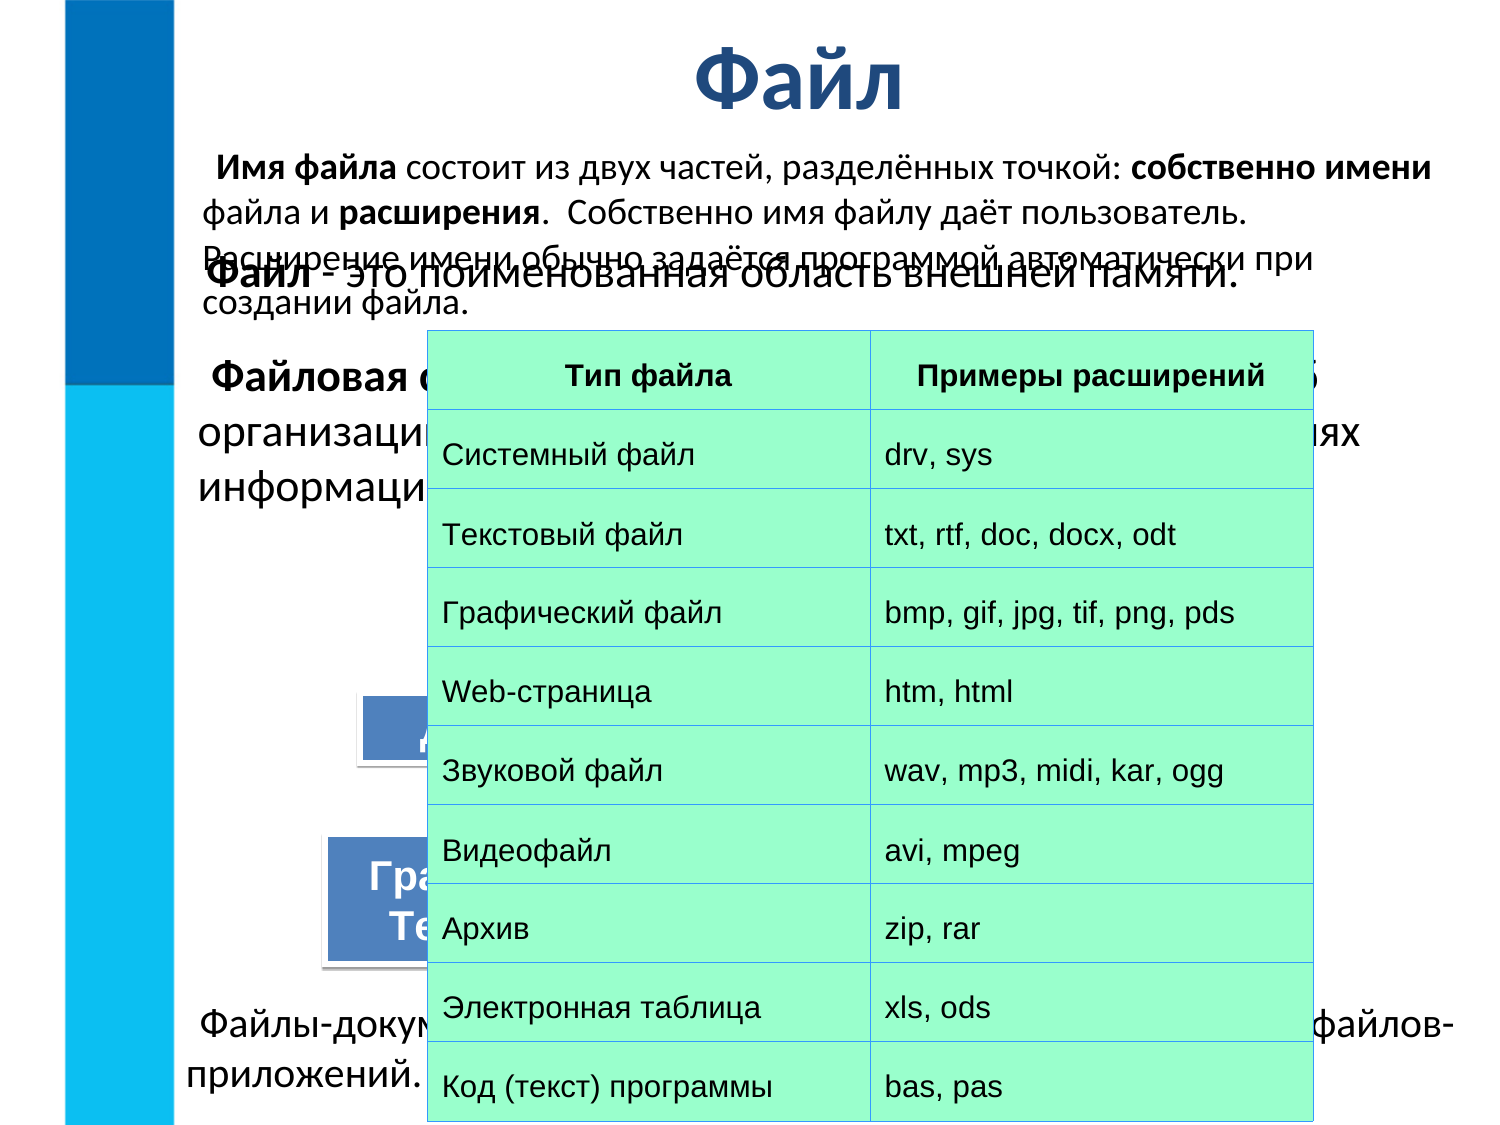

Файл
Имя файла состоит из двух частей, разделённых точкой: собственно имени файла и расширения. Собственно имя файлу даёт пользователь. Расширение имени обычно задаётся программой автоматически при создании файла.
 Файл - это поименованная область внешней памяти.
| Тип файла | Примеры расширений |
| --- | --- |
| Системный файл | drv, sys |
| Текстовый файл | txt, rtf, doc, docx, odt |
| Графический файл | bmp, gif, jpg, tif, png, pds |
| Web-страница | htm, html |
| Звуковой файл | wav, mp3, midi, kar, ogg |
| Видеофайл | avi, mpeg |
| Архив | zip, rar |
| Электронная таблица | xls, ods |
| Код (текст) программы | bas, pas |
Файловая система - это часть ОС, определяющая способ организации, хранения и именования файлов на носителях информации.
Файл
Документ
Приложение
Прикладная
программа
Графический
Текстовый
Файлы-документы создаются и обрабатываются с помощью файлов-приложений.